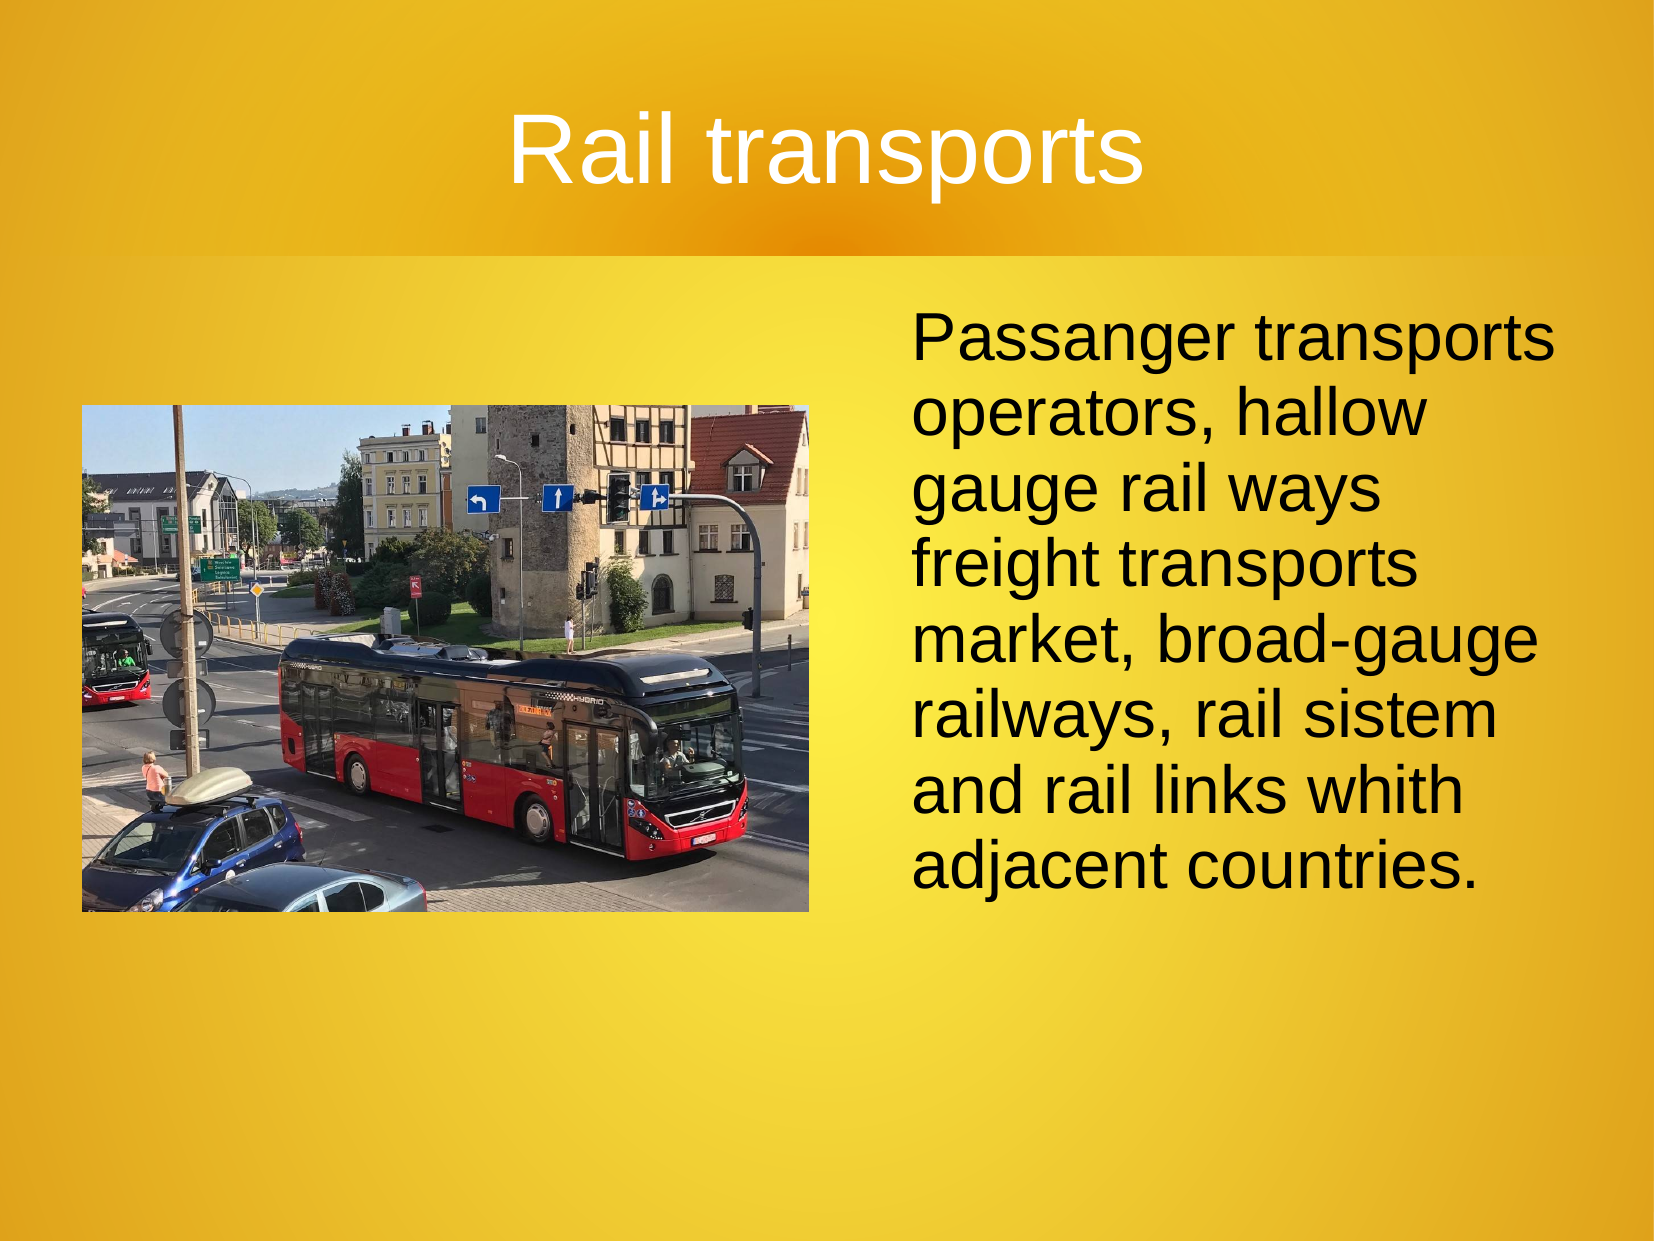

# Rail transports
Passanger transports operators, hallow gauge rail ways freight transports market, broad-gauge railways, rail sistem and rail links whith adjacent countries.